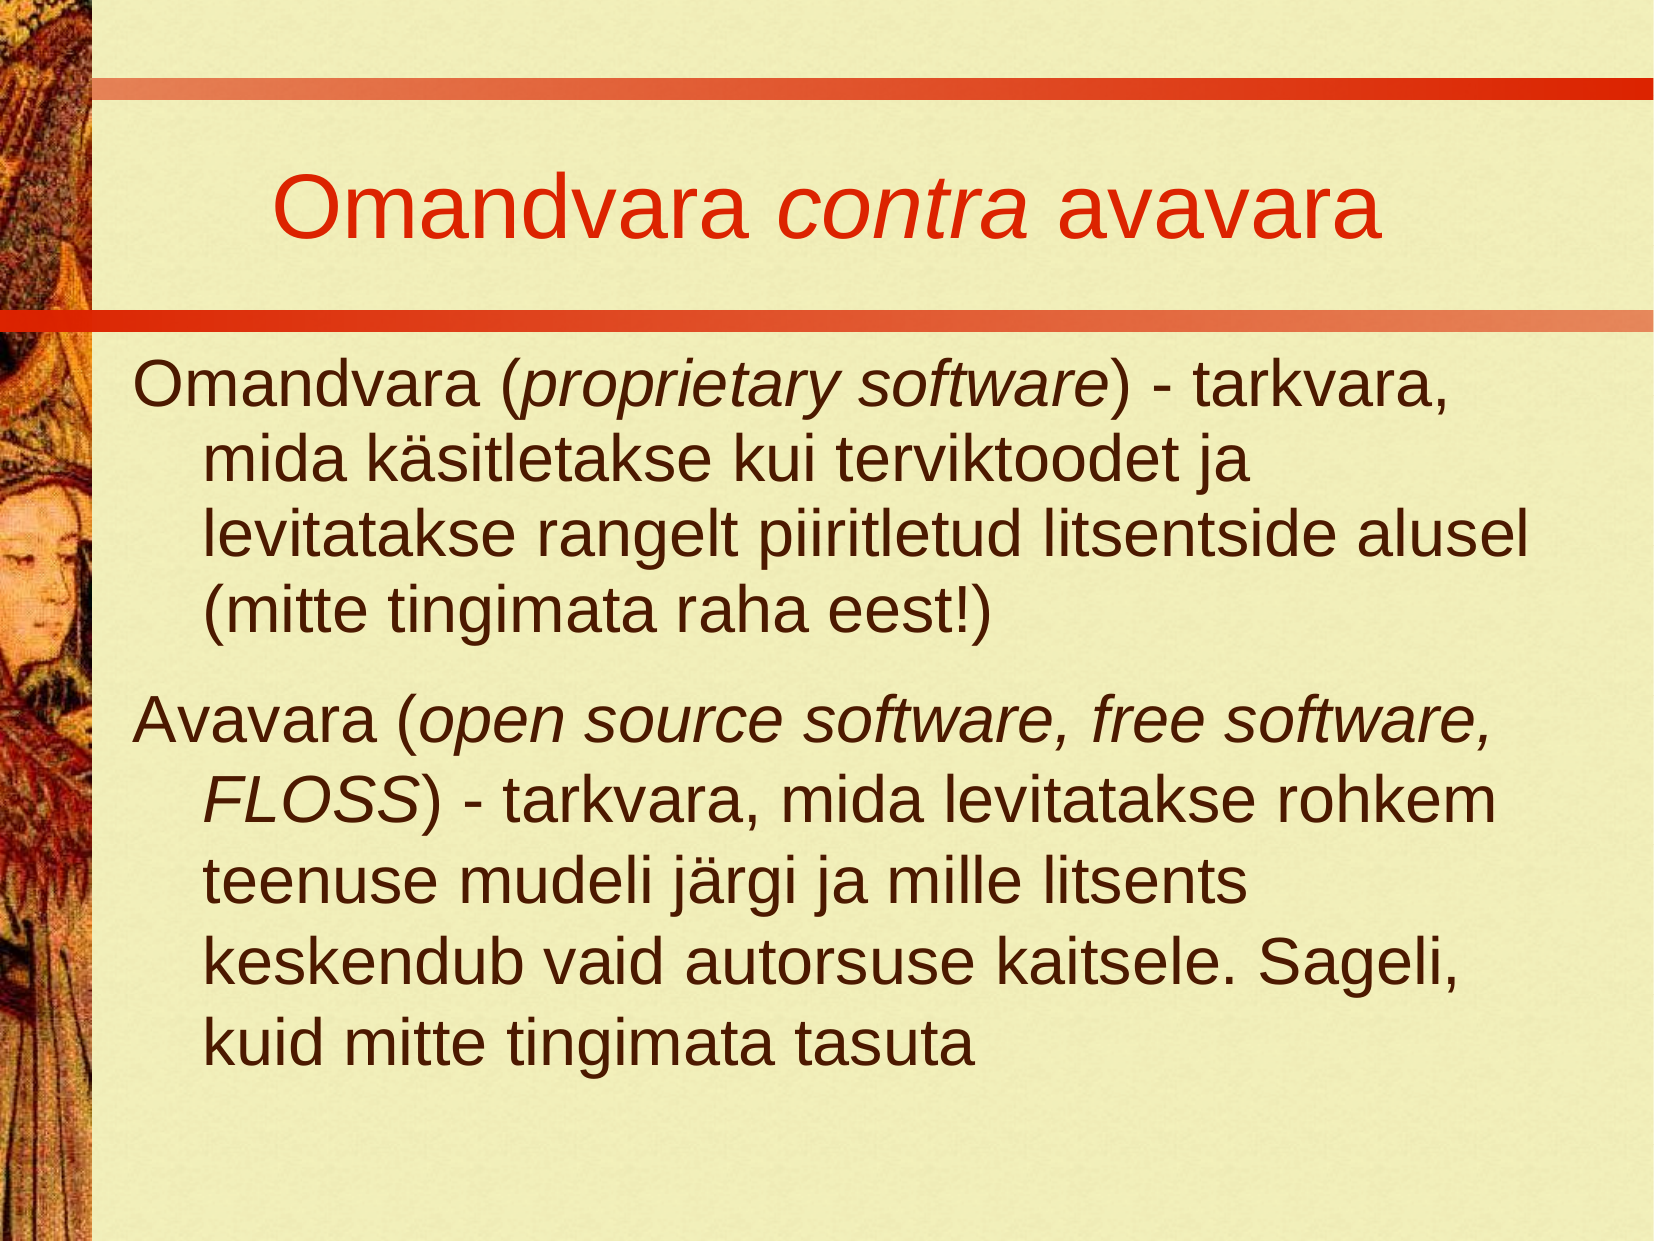

# Omandvara contra avavara
Omandvara (proprietary software) - tarkvara, mida käsitletakse kui terviktoodet ja levitatakse rangelt piiritletud litsentside alusel (mitte tingimata raha eest!)
Avavara (open source software, free software, FLOSS) - tarkvara, mida levitatakse rohkem teenuse mudeli järgi ja mille litsents keskendub vaid autorsuse kaitsele. Sageli, kuid mitte tingimata tasuta